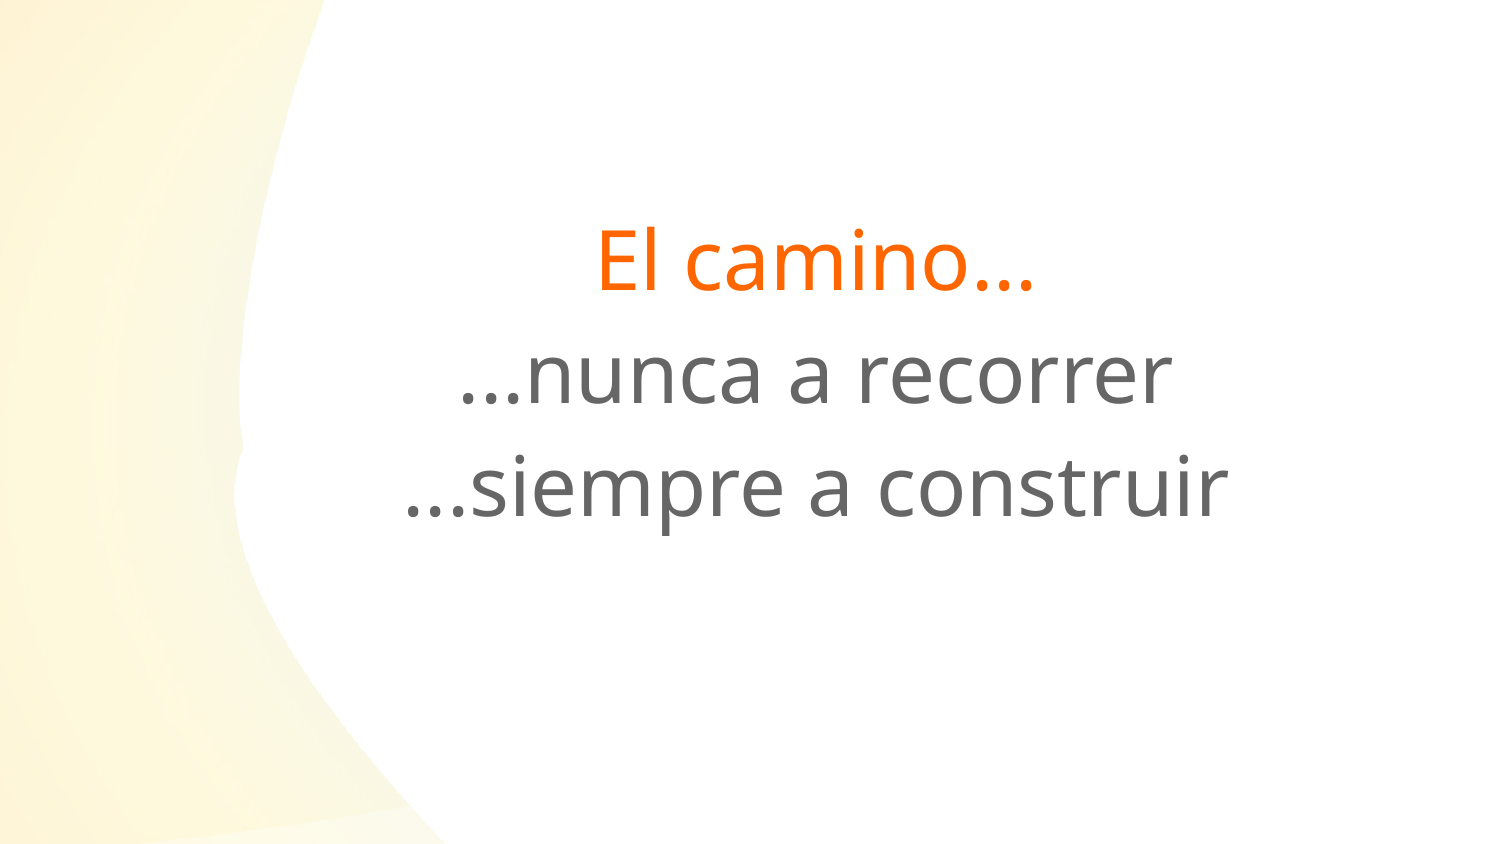

# El camino... ...nunca a recorrer ...siempre a construir